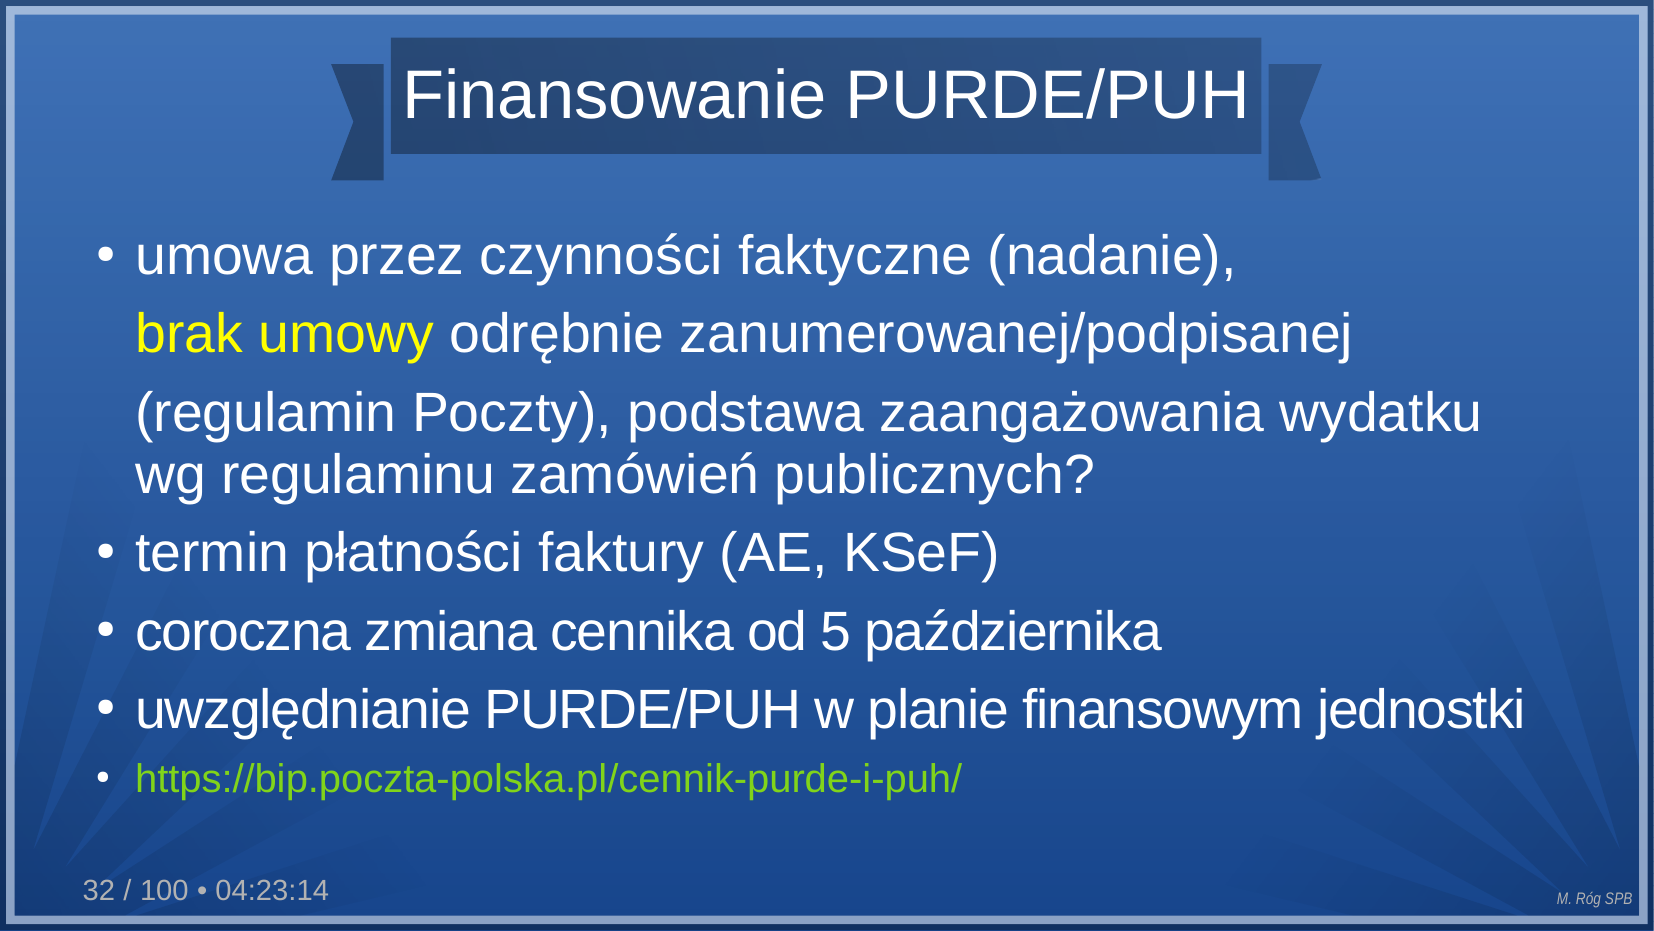

# Finansowanie PURDE/PUH
umowa przez czynności faktyczne (nadanie),
brak umowy odrębnie zanumerowanej/podpisanej
(regulamin Poczty), podstawa zaangażowania wydatku wg regulaminu zamówień publicznych?
termin płatności faktury (AE, KSeF)
coroczna zmiana cennika od 5 października
uwzględnianie PURDE/PUH w planie finansowym jednostki
https://bip.poczta-polska.pl/cennik-purde-i-puh/